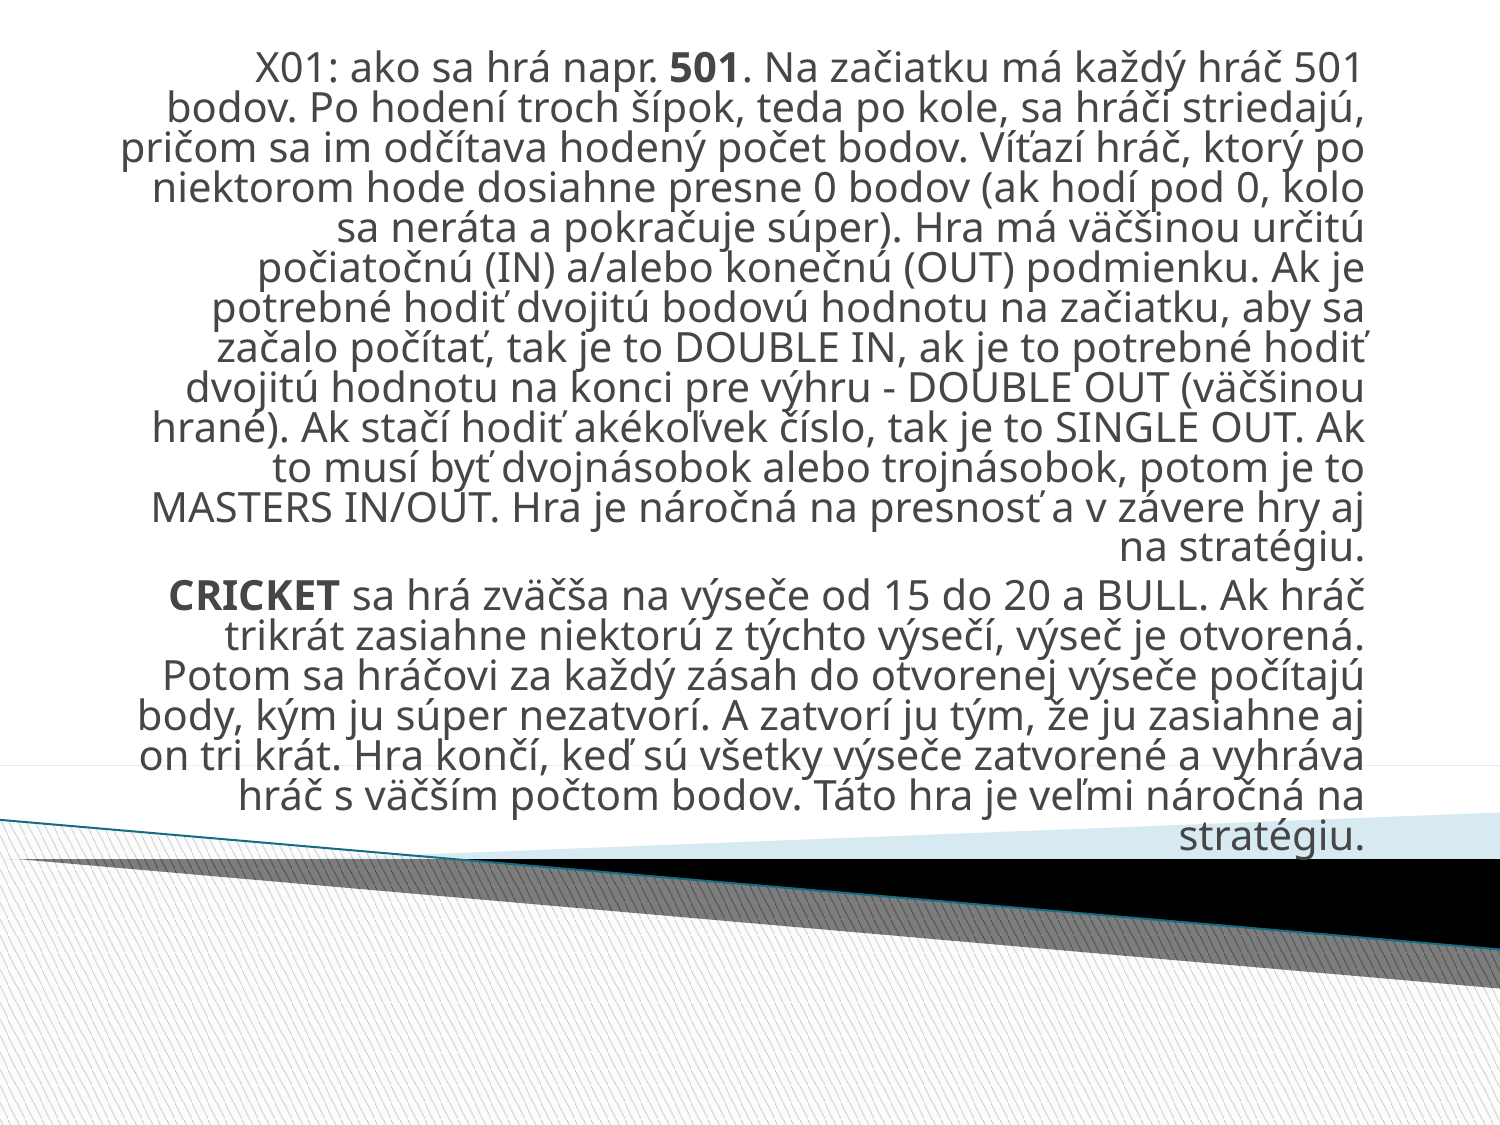

# X01: ako sa hrá napr. 501. Na začiatku má každý hráč 501 bodov. Po hodení troch šípok, teda po kole, sa hráči striedajú, pričom sa im odčítava hodený počet bodov. Víťazí hráč, ktorý po niektorom hode dosiahne presne 0 bodov (ak hodí pod 0, kolo sa neráta a pokračuje súper). Hra má väčšinou určitú počiatočnú (IN) a/alebo konečnú (OUT) podmienku. Ak je potrebné hodiť dvojitú bodovú hodnotu na začiatku, aby sa začalo počítať, tak je to DOUBLE IN, ak je to potrebné hodiť dvojitú hodnotu na konci pre výhru - DOUBLE OUT (väčšinou hrané). Ak stačí hodiť akékoľvek číslo, tak je to SINGLE OUT. Ak to musí byť dvojnásobok alebo trojnásobok, potom je to MASTERS IN/OUT. Hra je náročná na presnosť a v závere hry aj na stratégiu.
CRICKET sa hrá zväčša na výseče od 15 do 20 a BULL. Ak hráč trikrát zasiahne niektorú z týchto výsečí, výseč je otvorená. Potom sa hráčovi za každý zásah do otvorenej výseče počítajú body, kým ju súper nezatvorí. A zatvorí ju tým, že ju zasiahne aj on tri krát. Hra končí, keď sú všetky výseče zatvorené a vyhráva hráč s väčším počtom bodov. Táto hra je veľmi náročná na stratégiu.